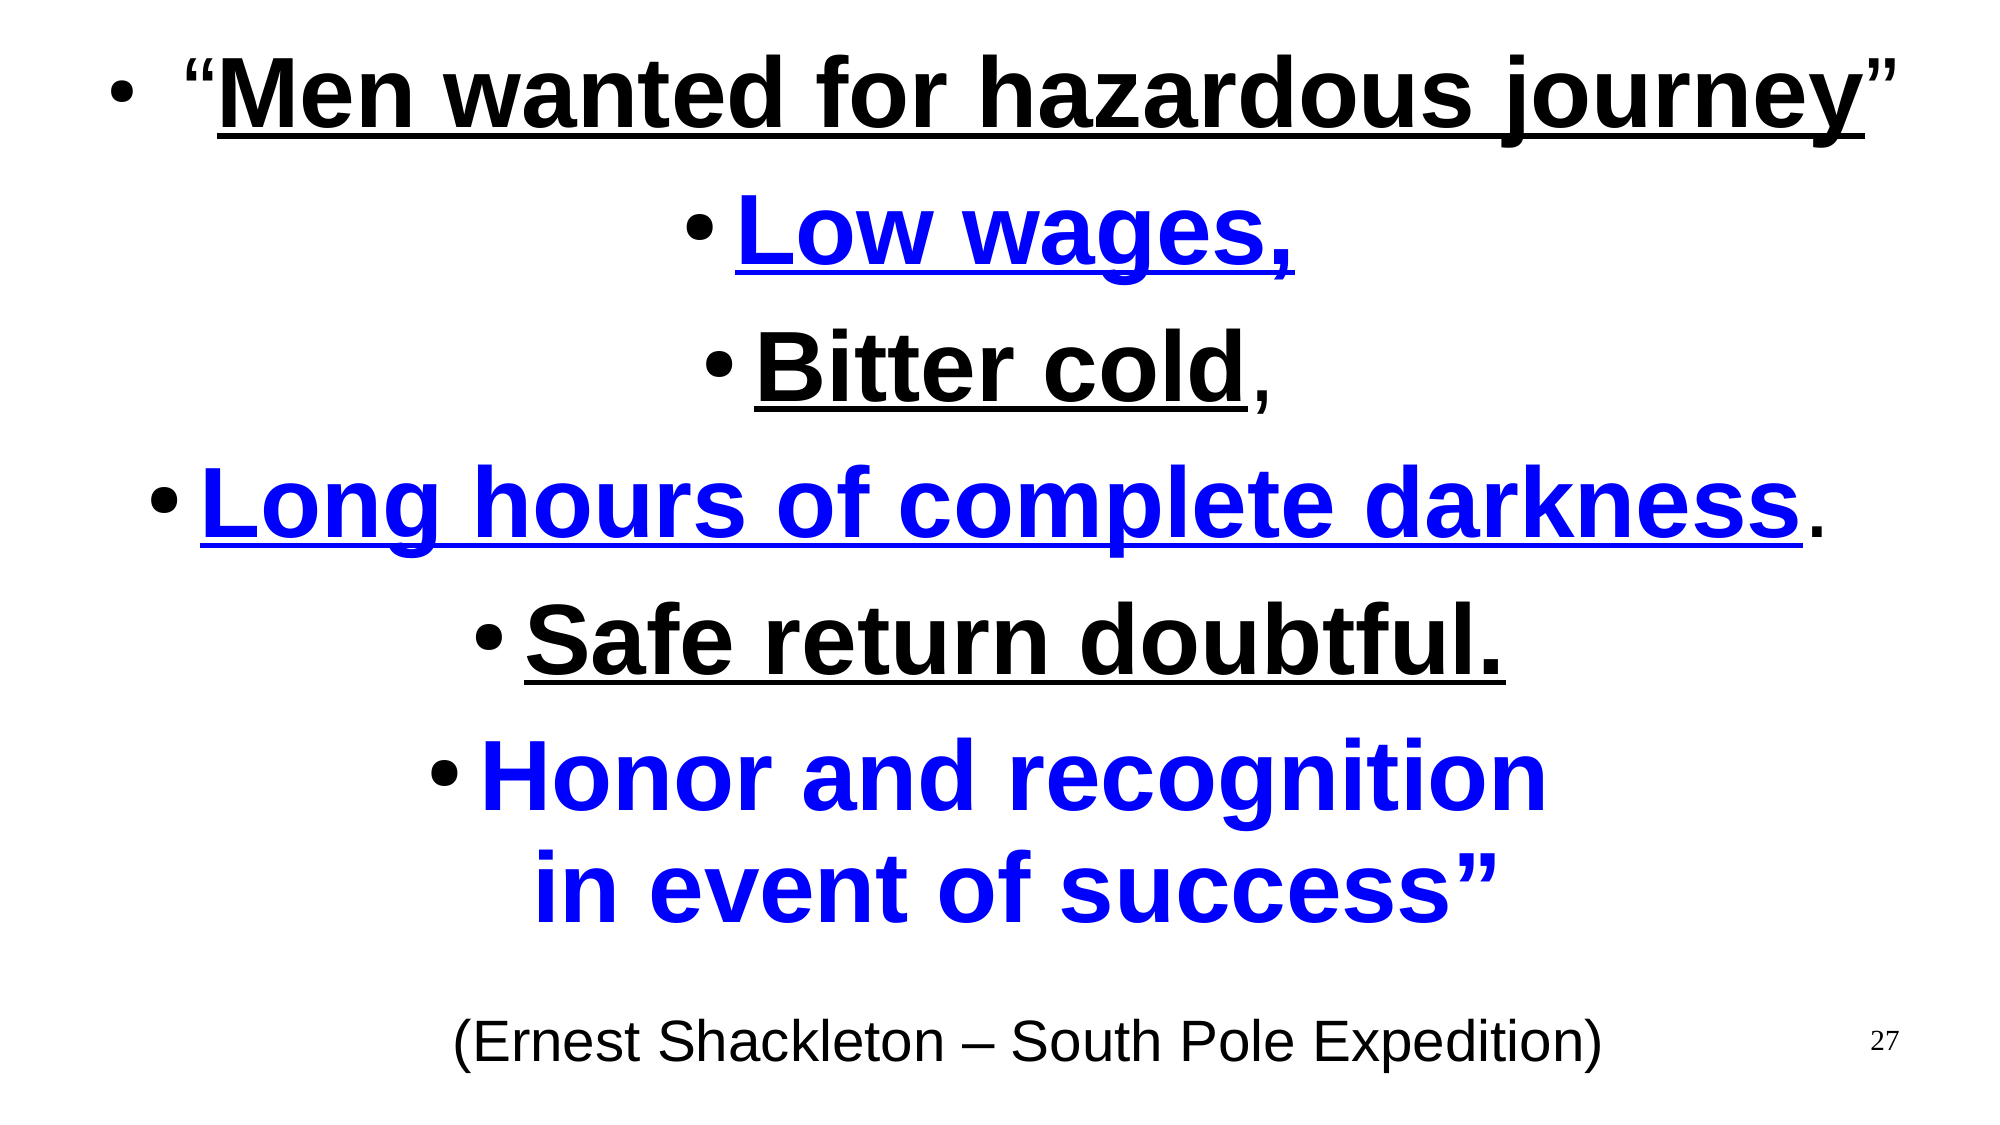

# “Men wanted for hazardous journey”
Low wages,
Bitter cold,
Long hours of complete darkness.
Safe return doubtful.
Honor and recognition
in event of success”
(Ernest Shackleton – South Pole Expedition)
27